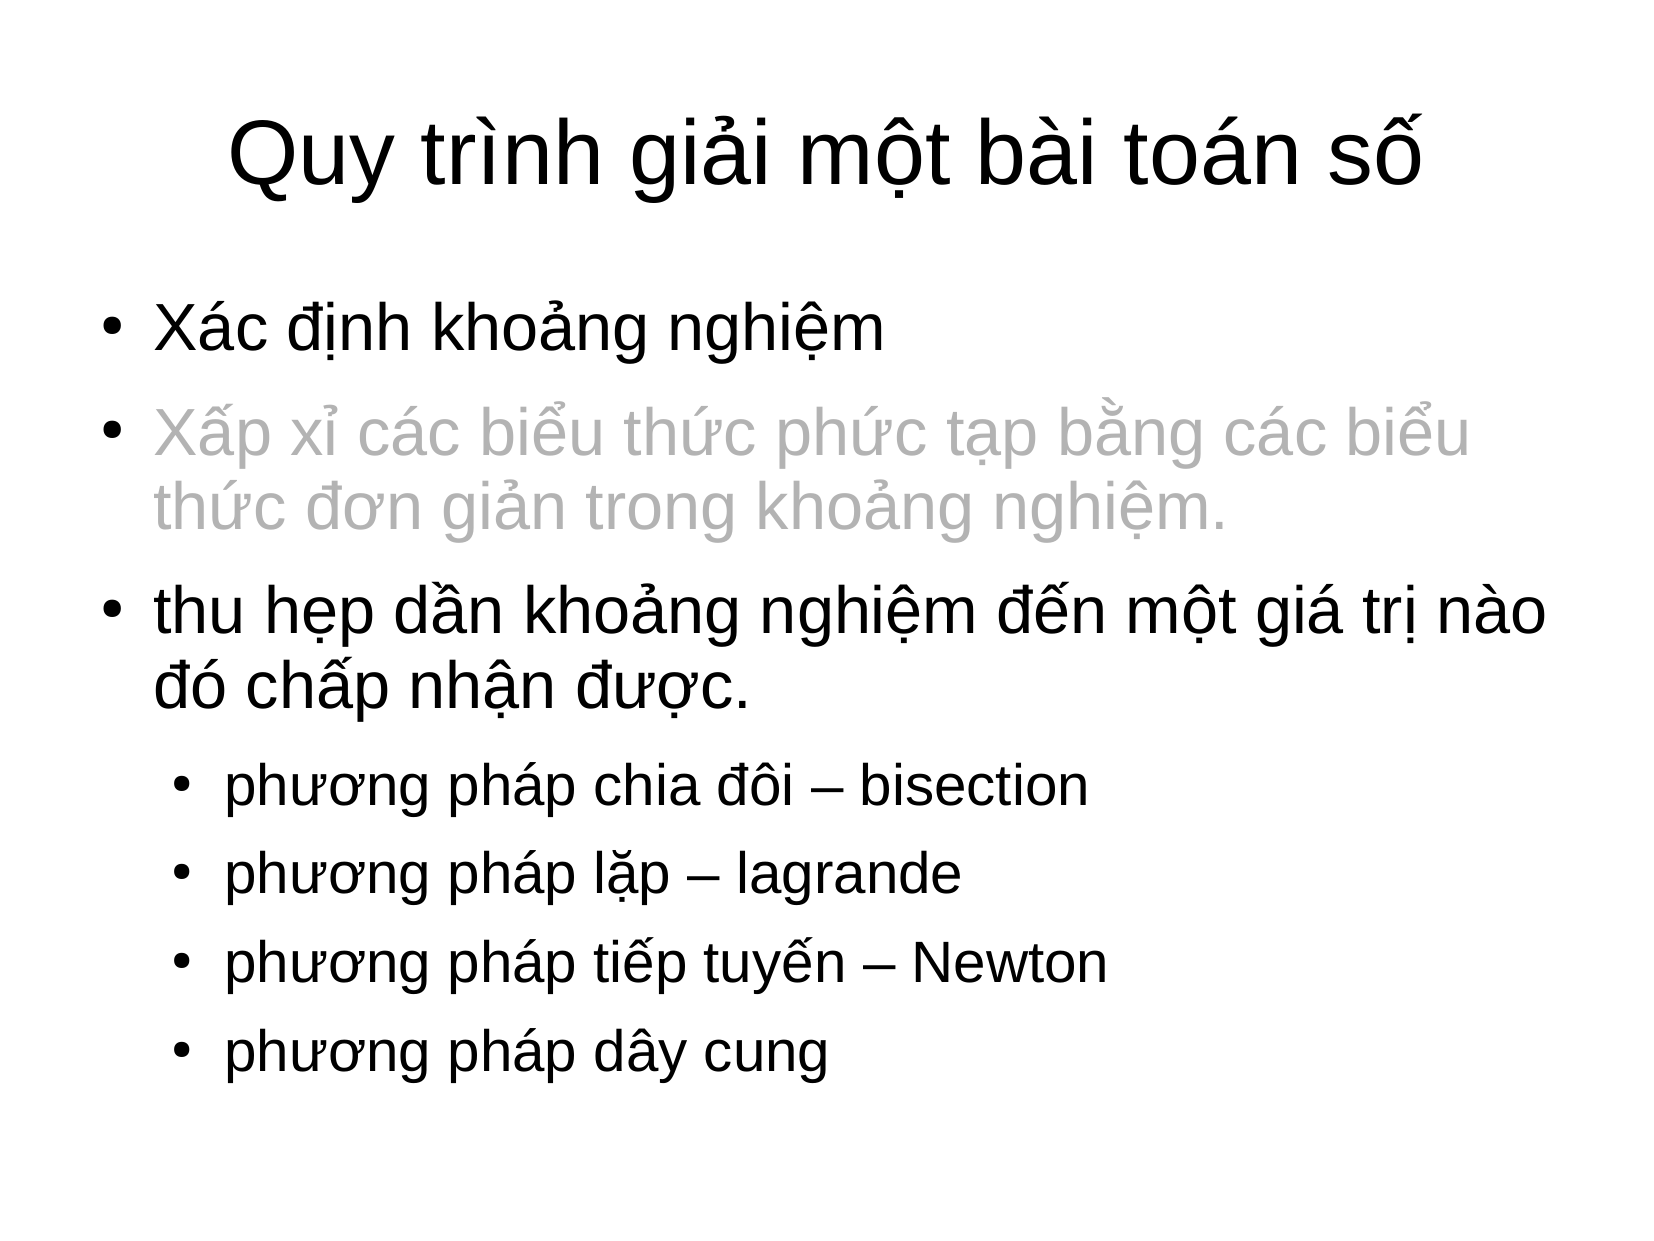

# Quy trình giải một bài toán số
Xác định khoảng nghiệm
Xấp xỉ các biểu thức phức tạp bằng các biểu thức đơn giản trong khoảng nghiệm.
thu hẹp dần khoảng nghiệm đến một giá trị nào đó chấp nhận được.
phương pháp chia đôi – bisection
phương pháp lặp – lagrande
phương pháp tiếp tuyến – Newton
phương pháp dây cung